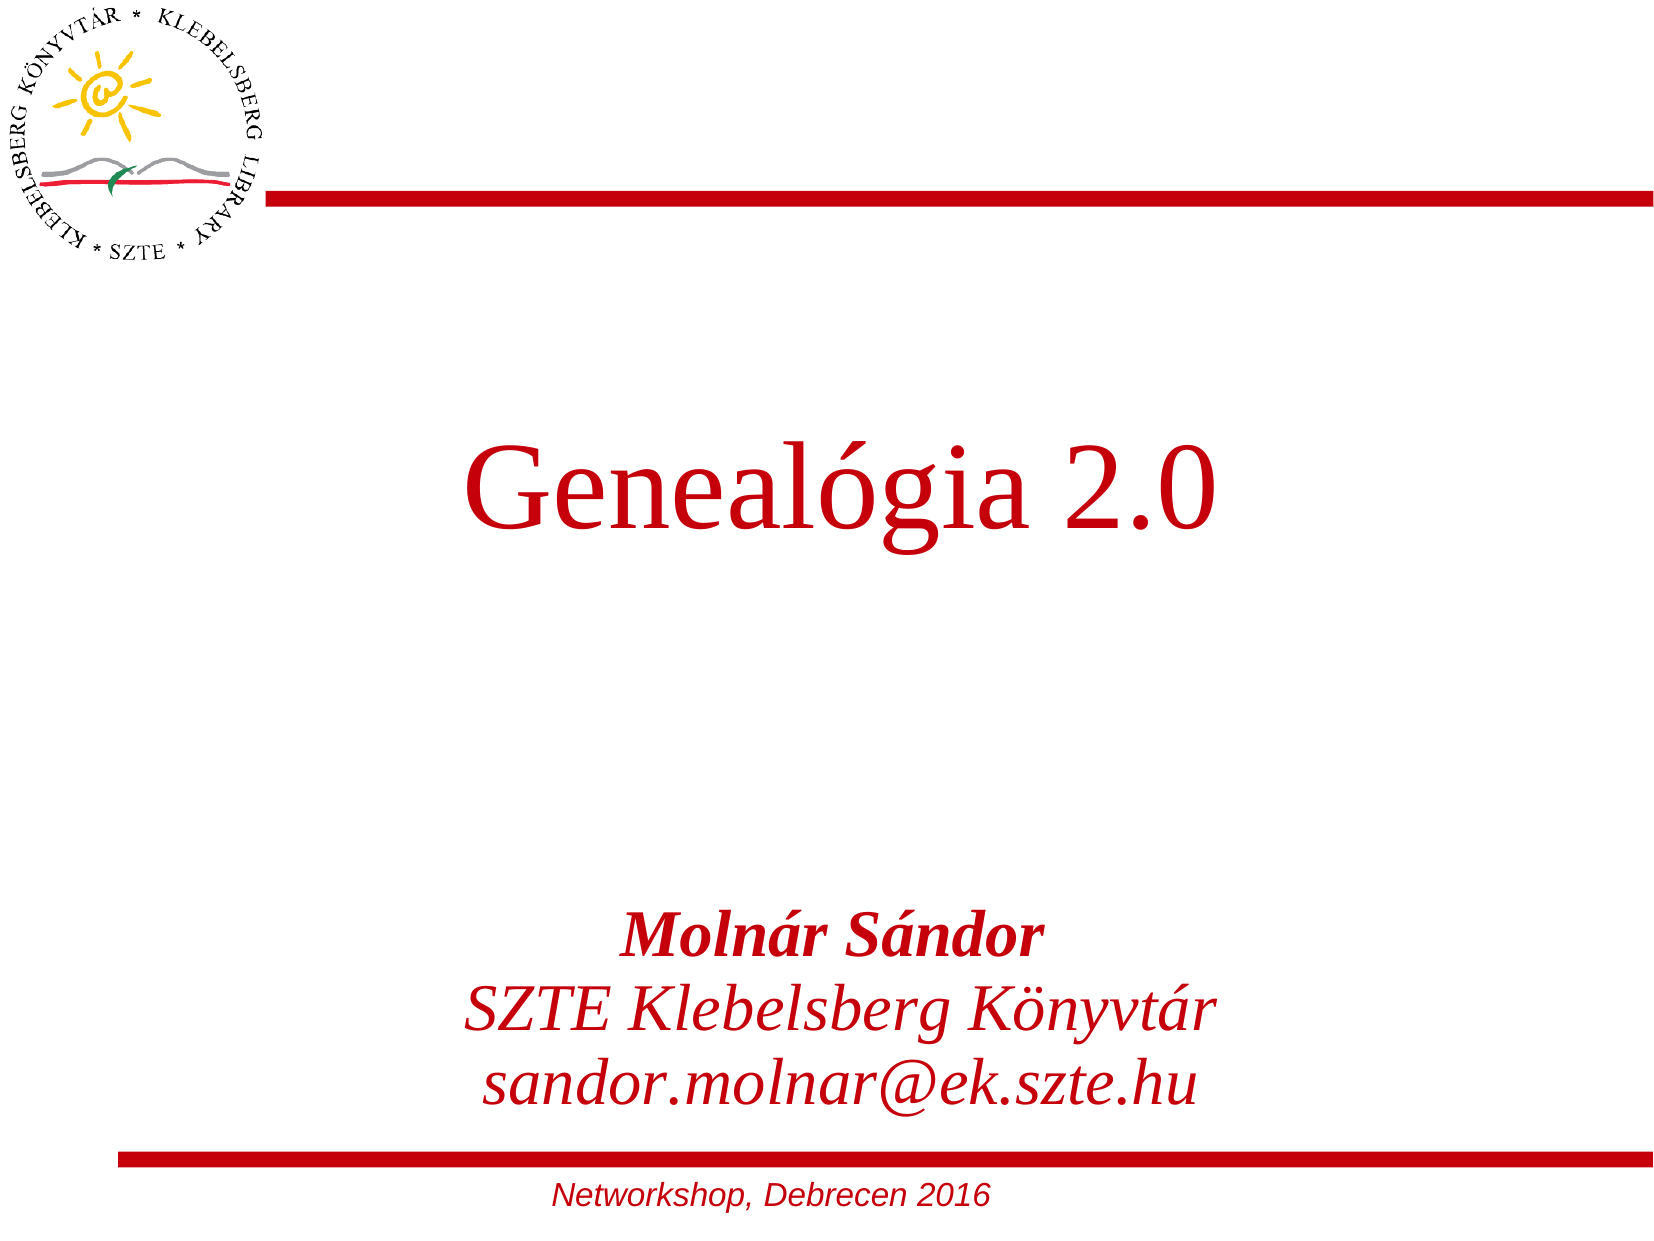

# Genealógia 2.0
Molnár Sándor
SZTE Klebelsberg Könyvtár
sandor.molnar@ek.szte.hu